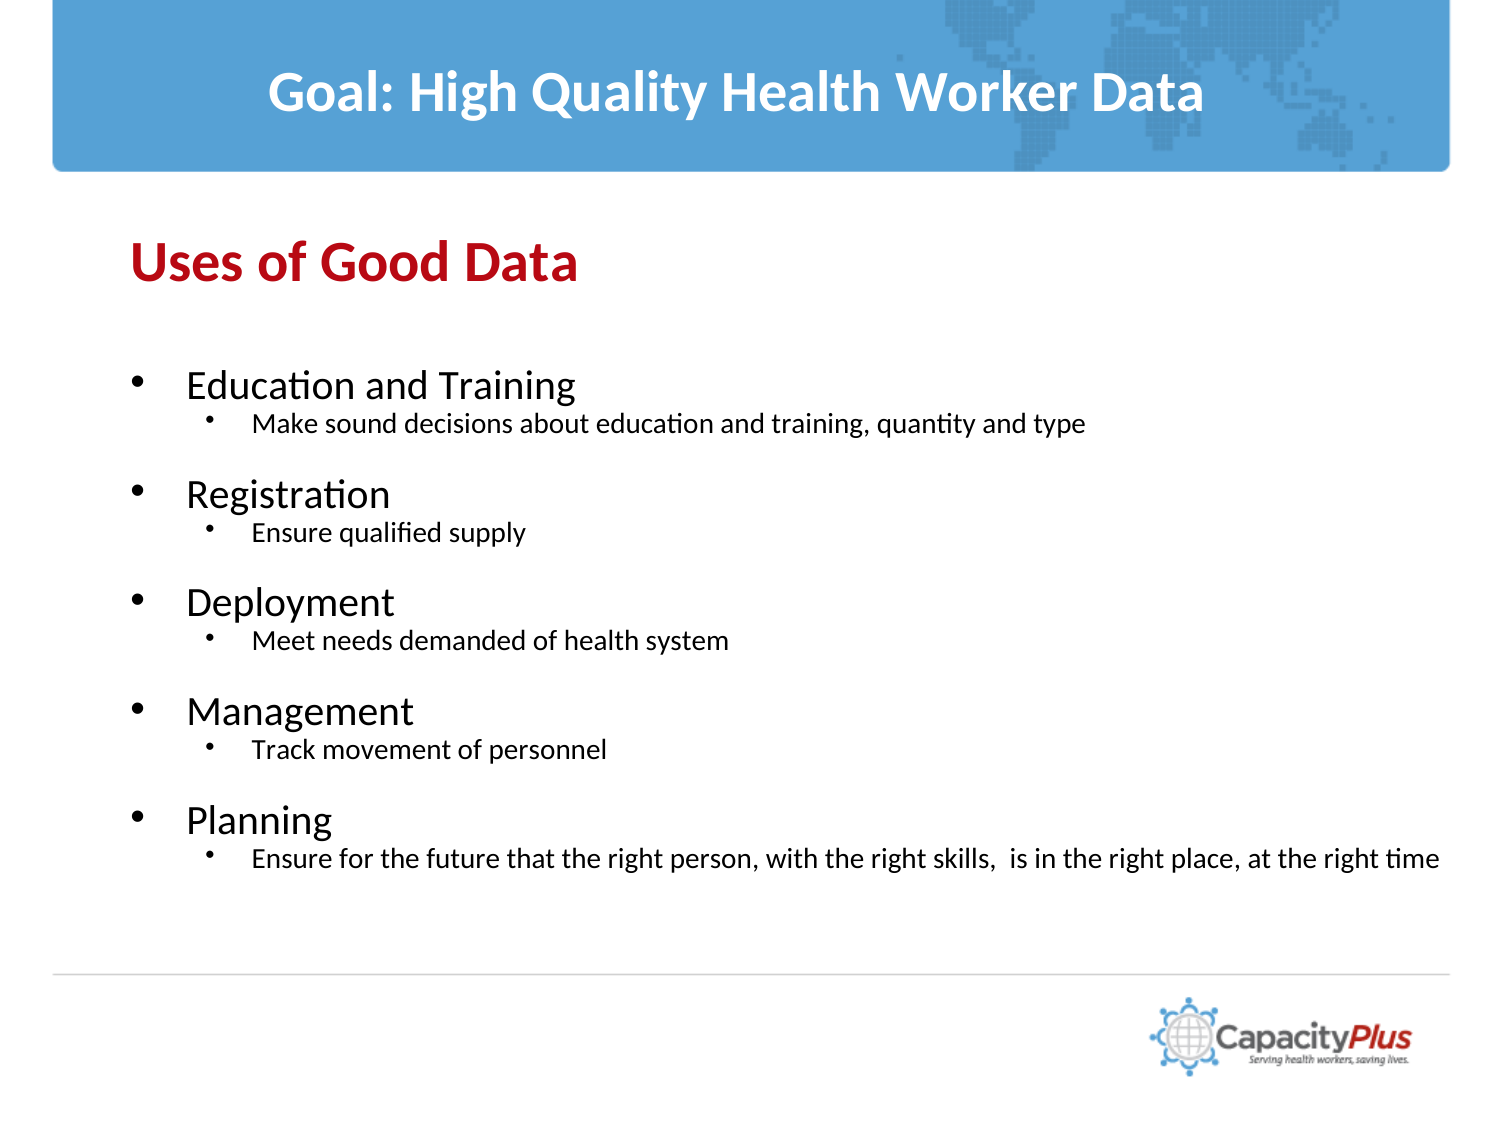

Goal: High Quality Health Worker Data
Uses of Good Data
Education and Training
Make sound decisions about education and training, quantity and type
Registration
Ensure qualified supply
Deployment
Meet needs demanded of health system
Management
Track movement of personnel
Planning
Ensure for the future that the right person, with the right skills, is in the right place, at the right time